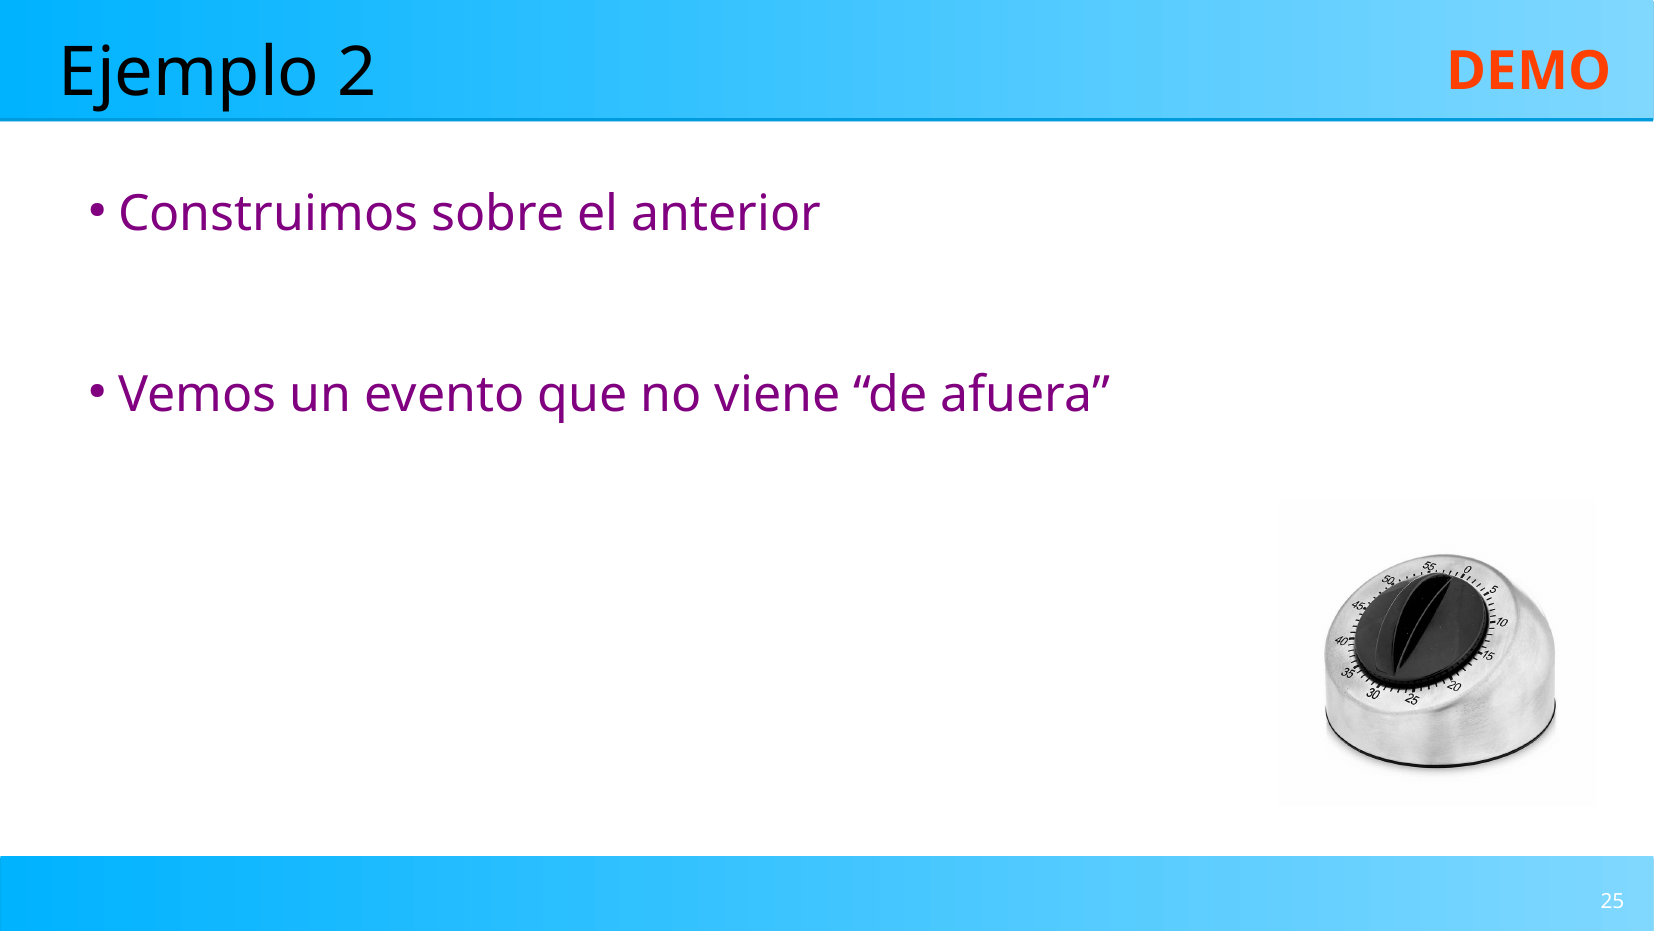

# Ejemplo 2
DEMO
Construimos sobre el anterior
Vemos un evento que no viene “de afuera”
25